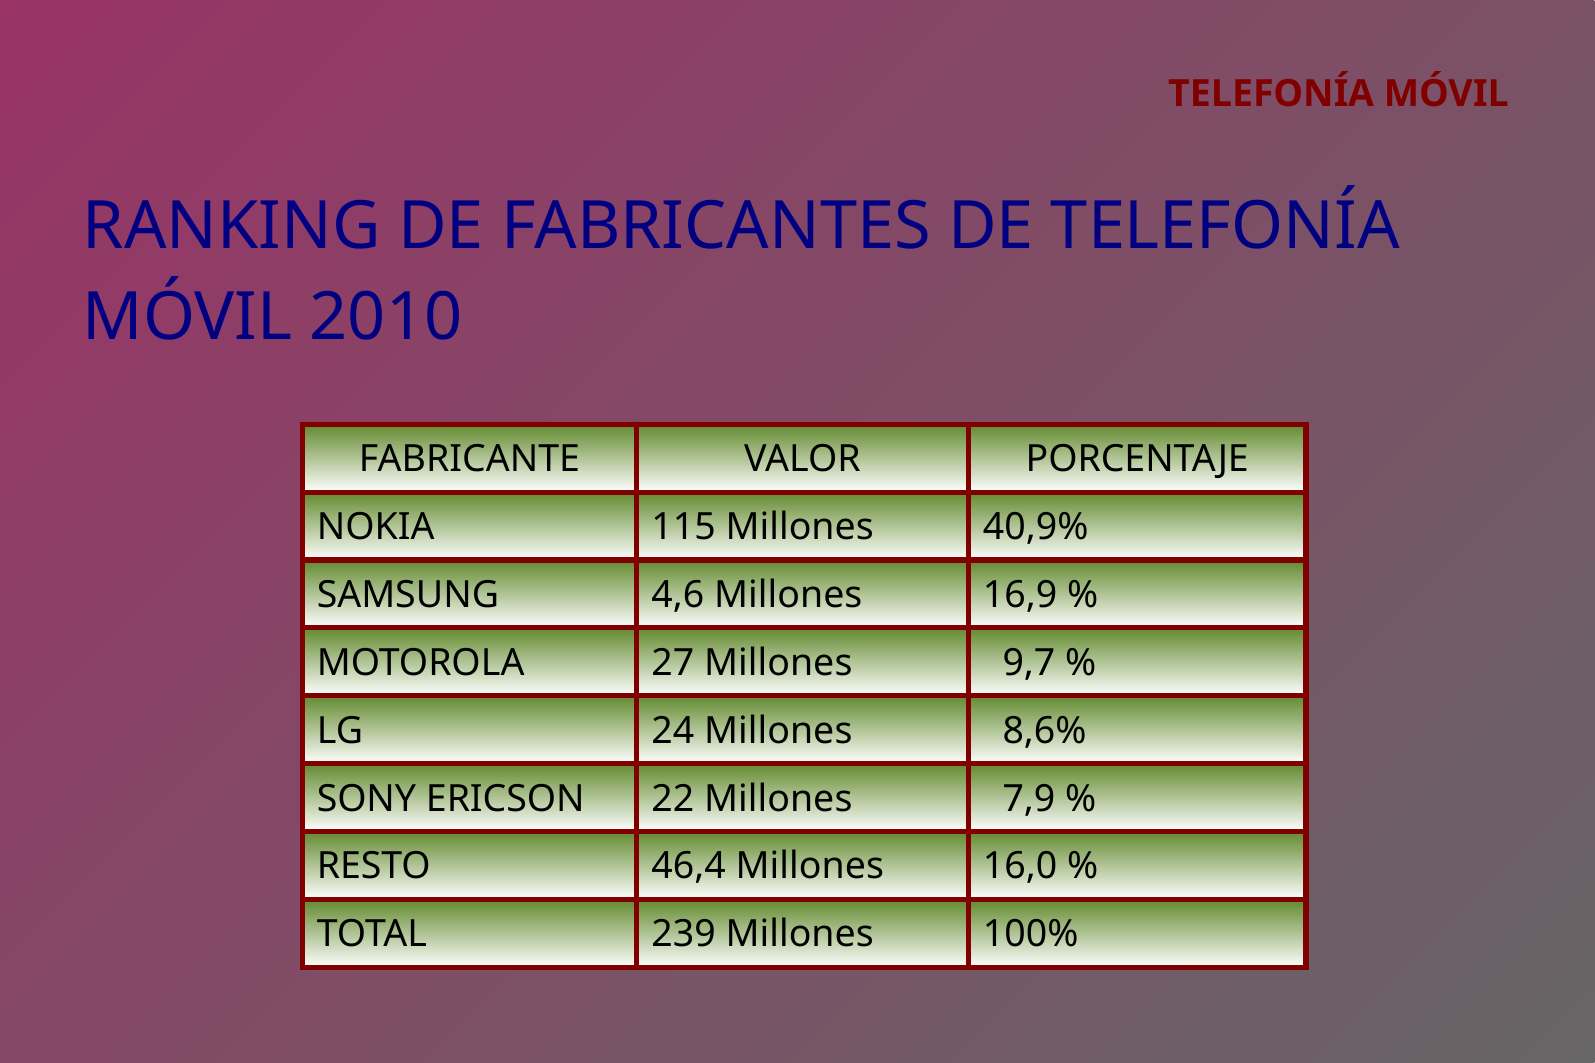

#
TELEFONÍA MÓVIL
RANKING DE FABRICANTES DE TELEFONÍA MÓVIL 2010
| FABRICANTE | VALOR | PORCENTAJE |
| --- | --- | --- |
| NOKIA | 115 Millones | 40,9% |
| SAMSUNG | 4,6 Millones | 16,9 % |
| MOTOROLA | 27 Millones | 9,7 % |
| LG | 24 Millones | 8,6% |
| SONY ERICSON | 22 Millones | 7,9 % |
| RESTO | 46,4 Millones | 16,0 % |
| TOTAL | 239 Millones | 100% |